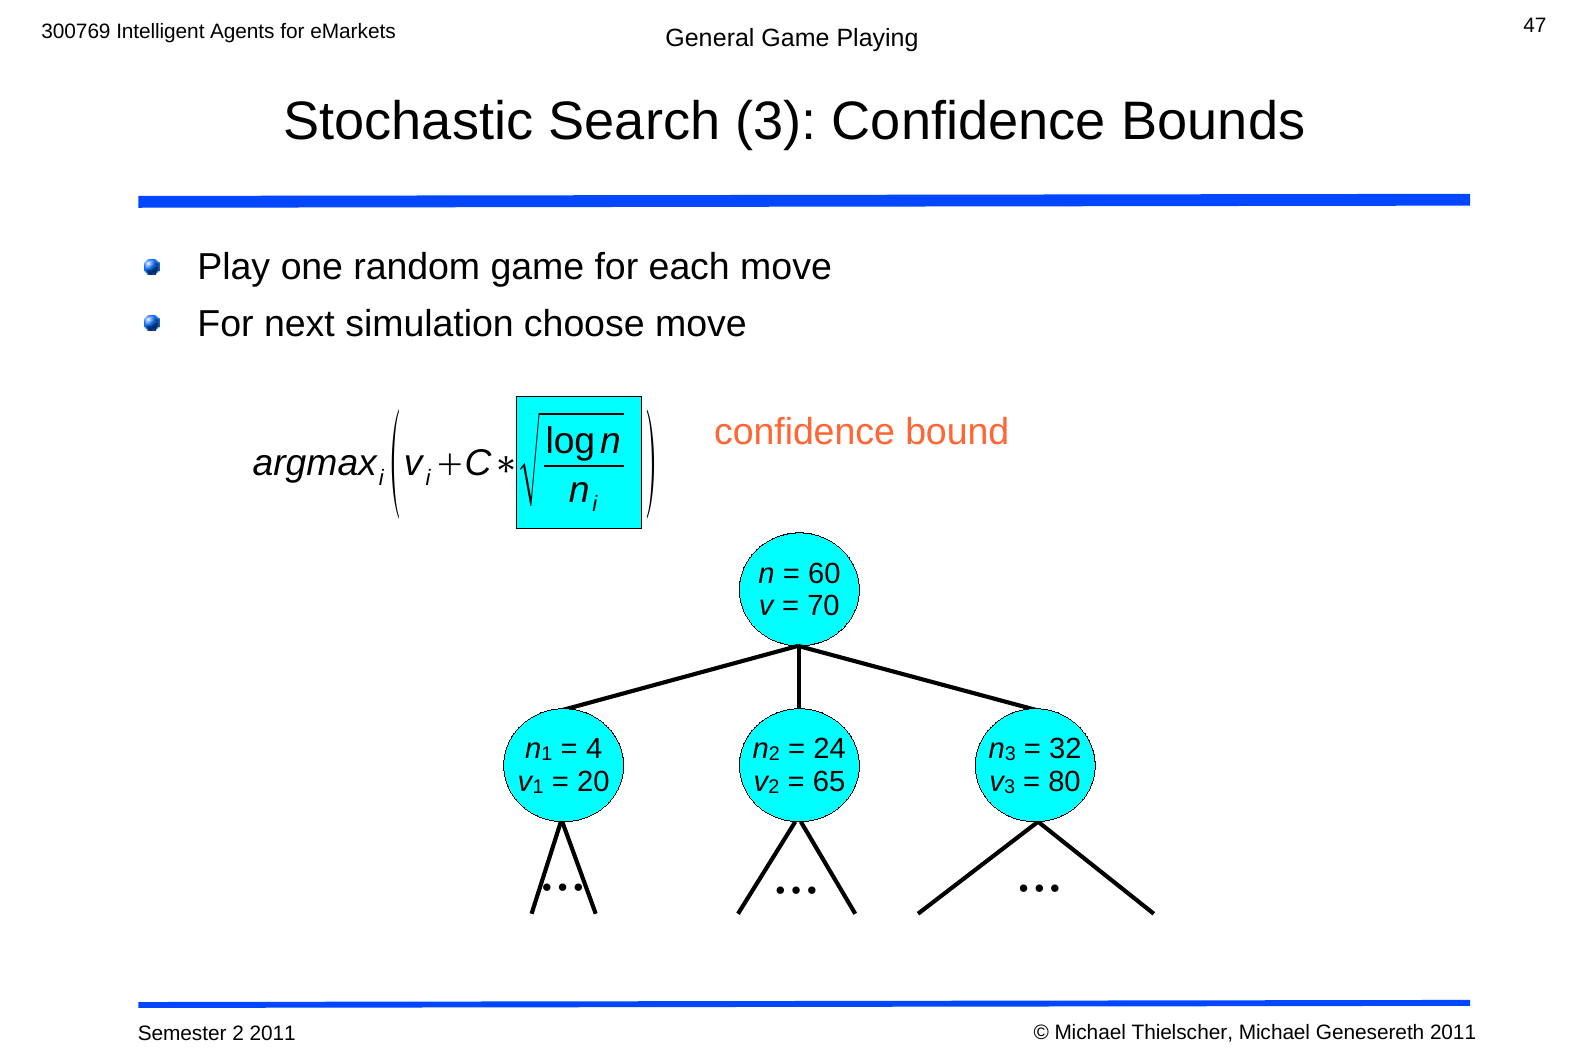

# Stochastic Search (3): Confidence Bounds
Play one random game for each move
For next simulation choose move
 							confidence bound
n = 60
v = 70
n1 = 4
v1 = 20
n2 = 24
v2 = 65
n3 = 32
v3 = 80
 ...
 ...
 ...